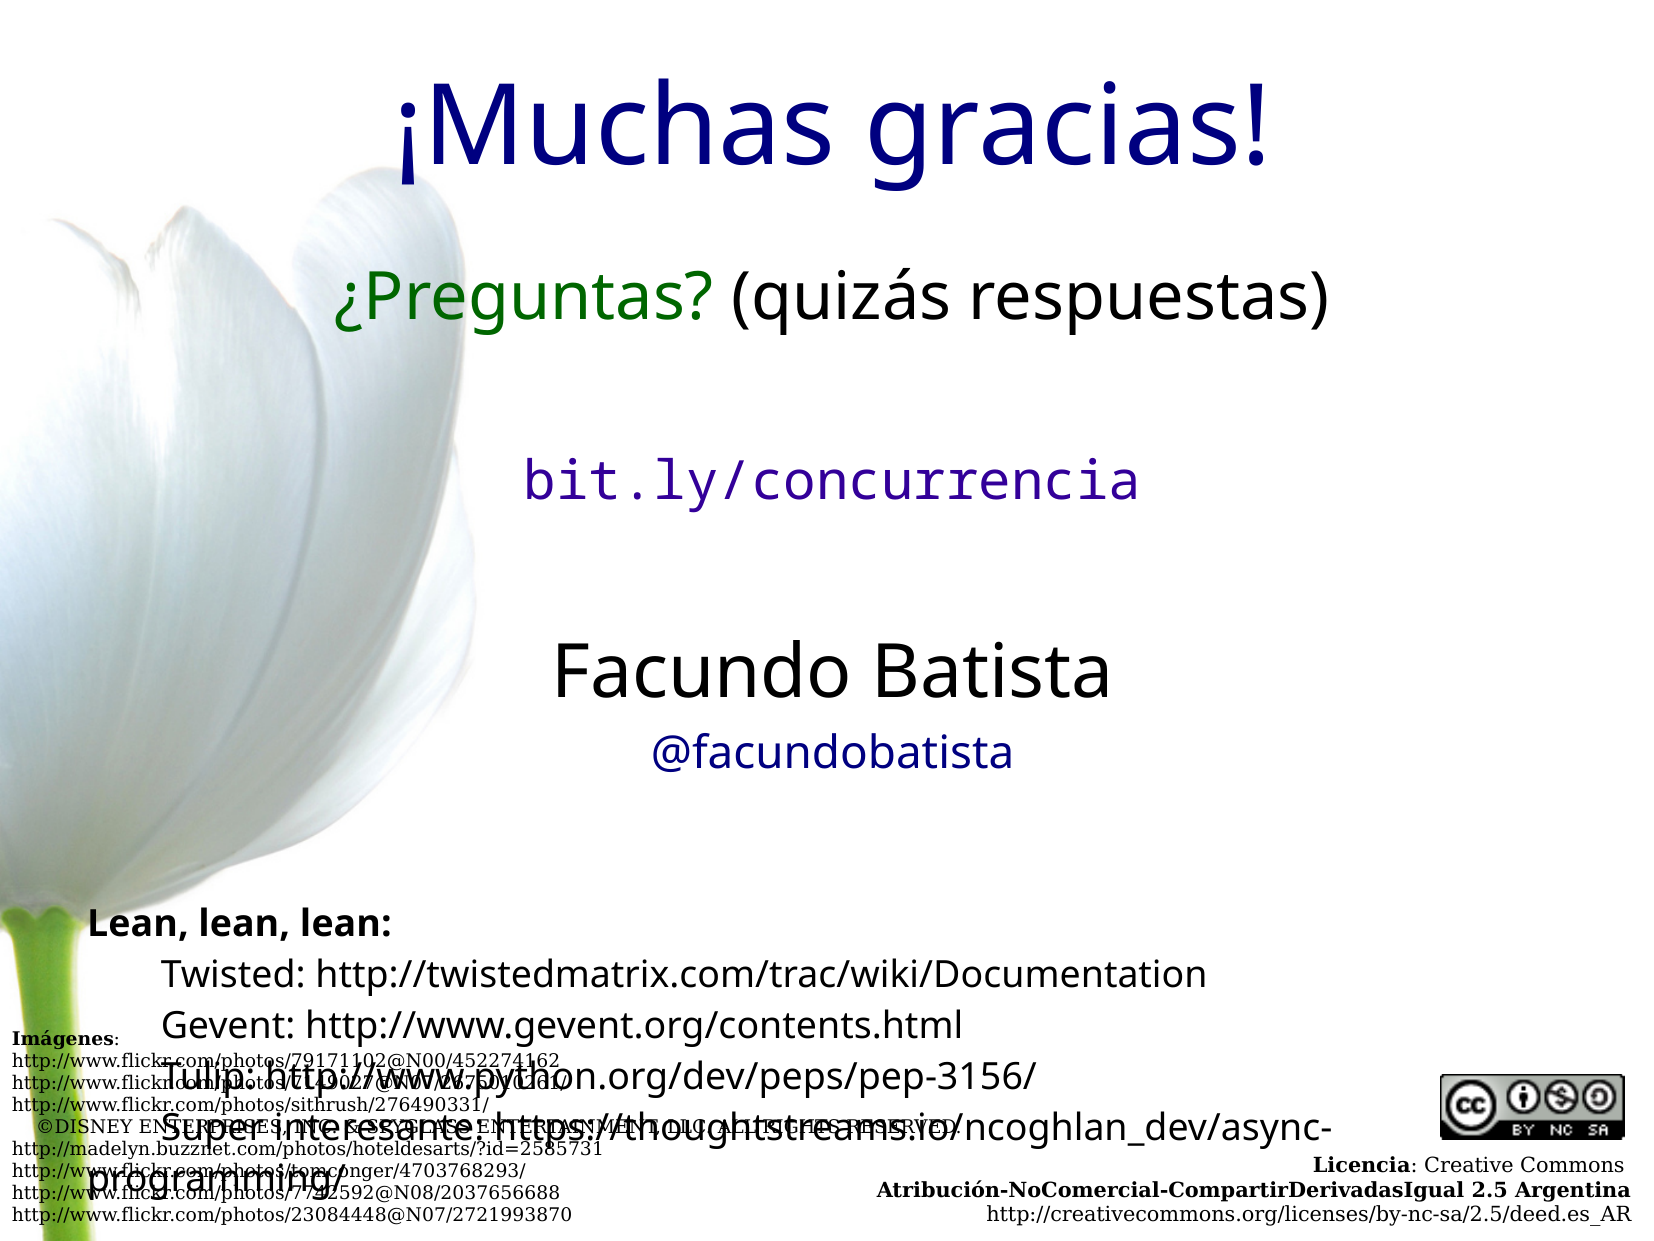

¡Muchas gracias!
¿Preguntas? (quizás respuestas)
bit.ly/concurrencia
Facundo Batista
@facundobatista
Lean, lean, lean:
	Twisted: http://twistedmatrix.com/trac/wiki/Documentation
	Gevent: http://www.gevent.org/contents.html
	Tulip: http://www.python.org/dev/peps/pep-3156/
	Super interesante: https://thoughtstreams.io/ncoghlan_dev/async-programming/
Imágenes:
http://www.flickr.com/photos/79171102@N00/452274162
http://www.flickr.com/photos/7149027@N07/2675010261/
http://www.flickr.com/photos/sithrush/276490331/
 ©DISNEY ENTERPRISES, INC. & SPYGLASS ENTERTAINMENT, LLC. ALL RIGHTS RESERVED.
http://madelyn.buzznet.com/photos/hoteldesarts/?id=2585731
http://www.flickr.com/photos/tomconger/4703768293/
http://www.flickr.com/photos/7742592@N08/2037656688
http://www.flickr.com/photos/23084448@N07/2721993870
Licencia: Creative Commons
Atribución-NoComercial-CompartirDerivadasIgual 2.5 Argentina
http://creativecommons.org/licenses/by-nc-sa/2.5/deed.es_AR